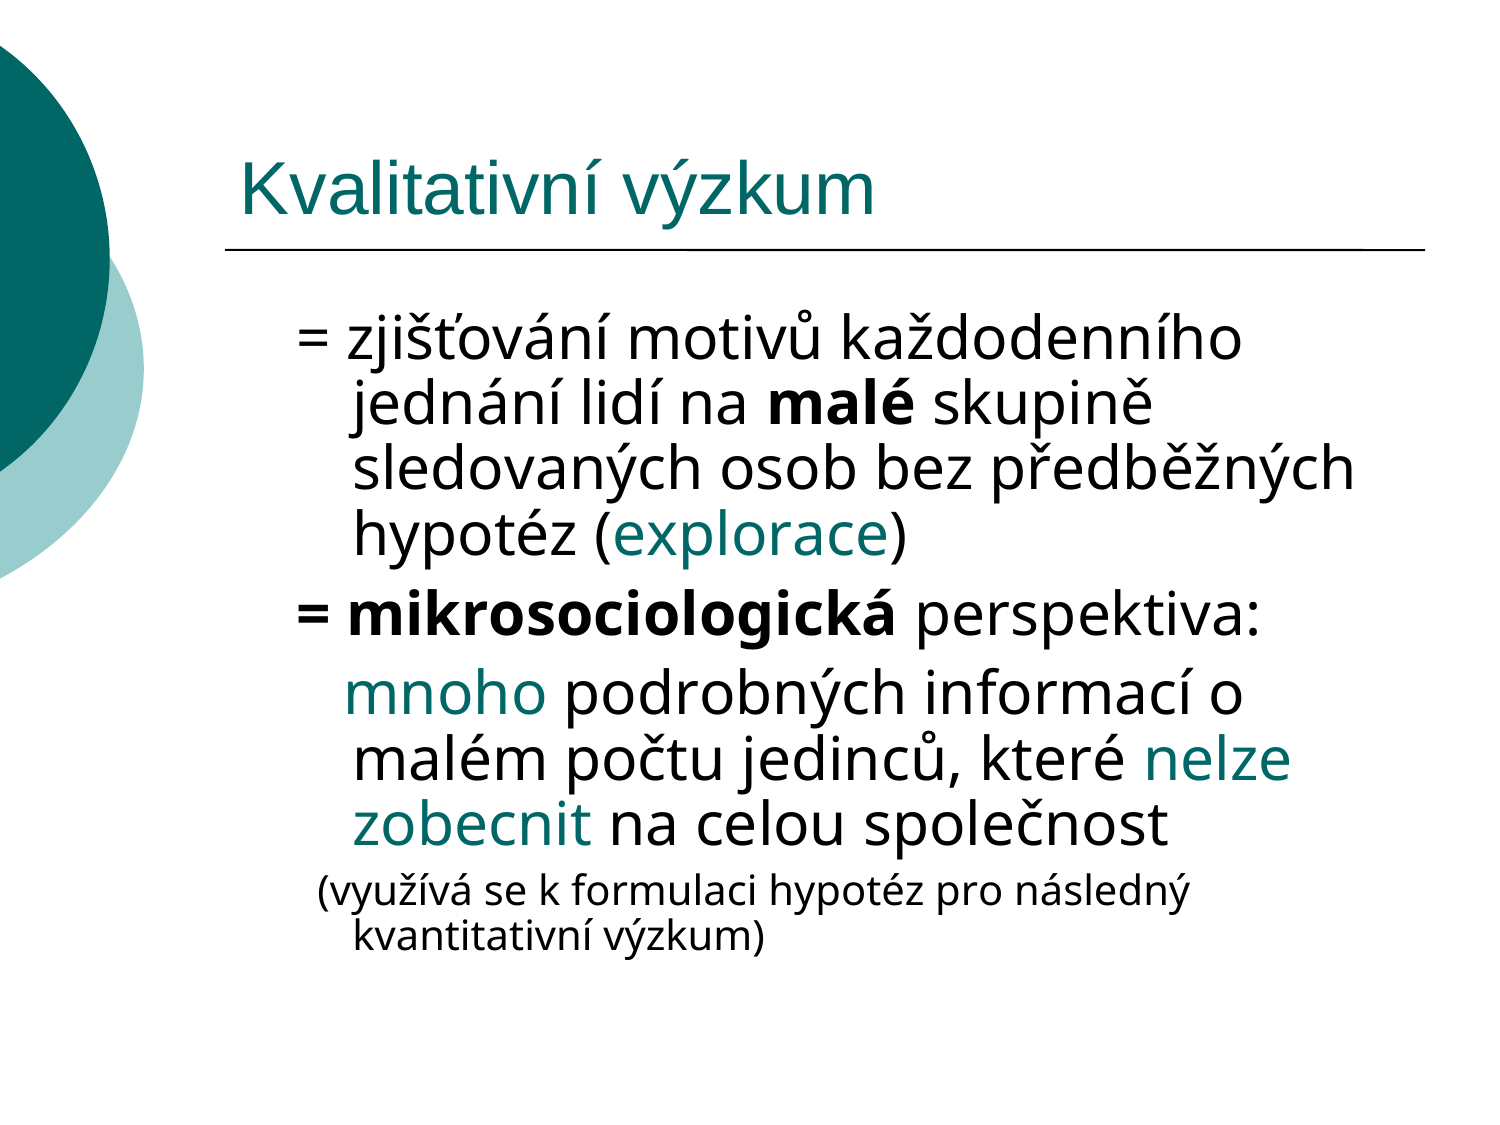

# Kvalitativní výzkum
= zjišťování motivů každodenního jednání lidí na malé skupině sledovaných osob bez předběžných hypotéz (explorace)
= mikrosociologická perspektiva:
 mnoho podrobných informací o malém počtu jedinců, které nelze zobecnit na celou společnost
 (využívá se k formulaci hypotéz pro následný kvantitativní výzkum)